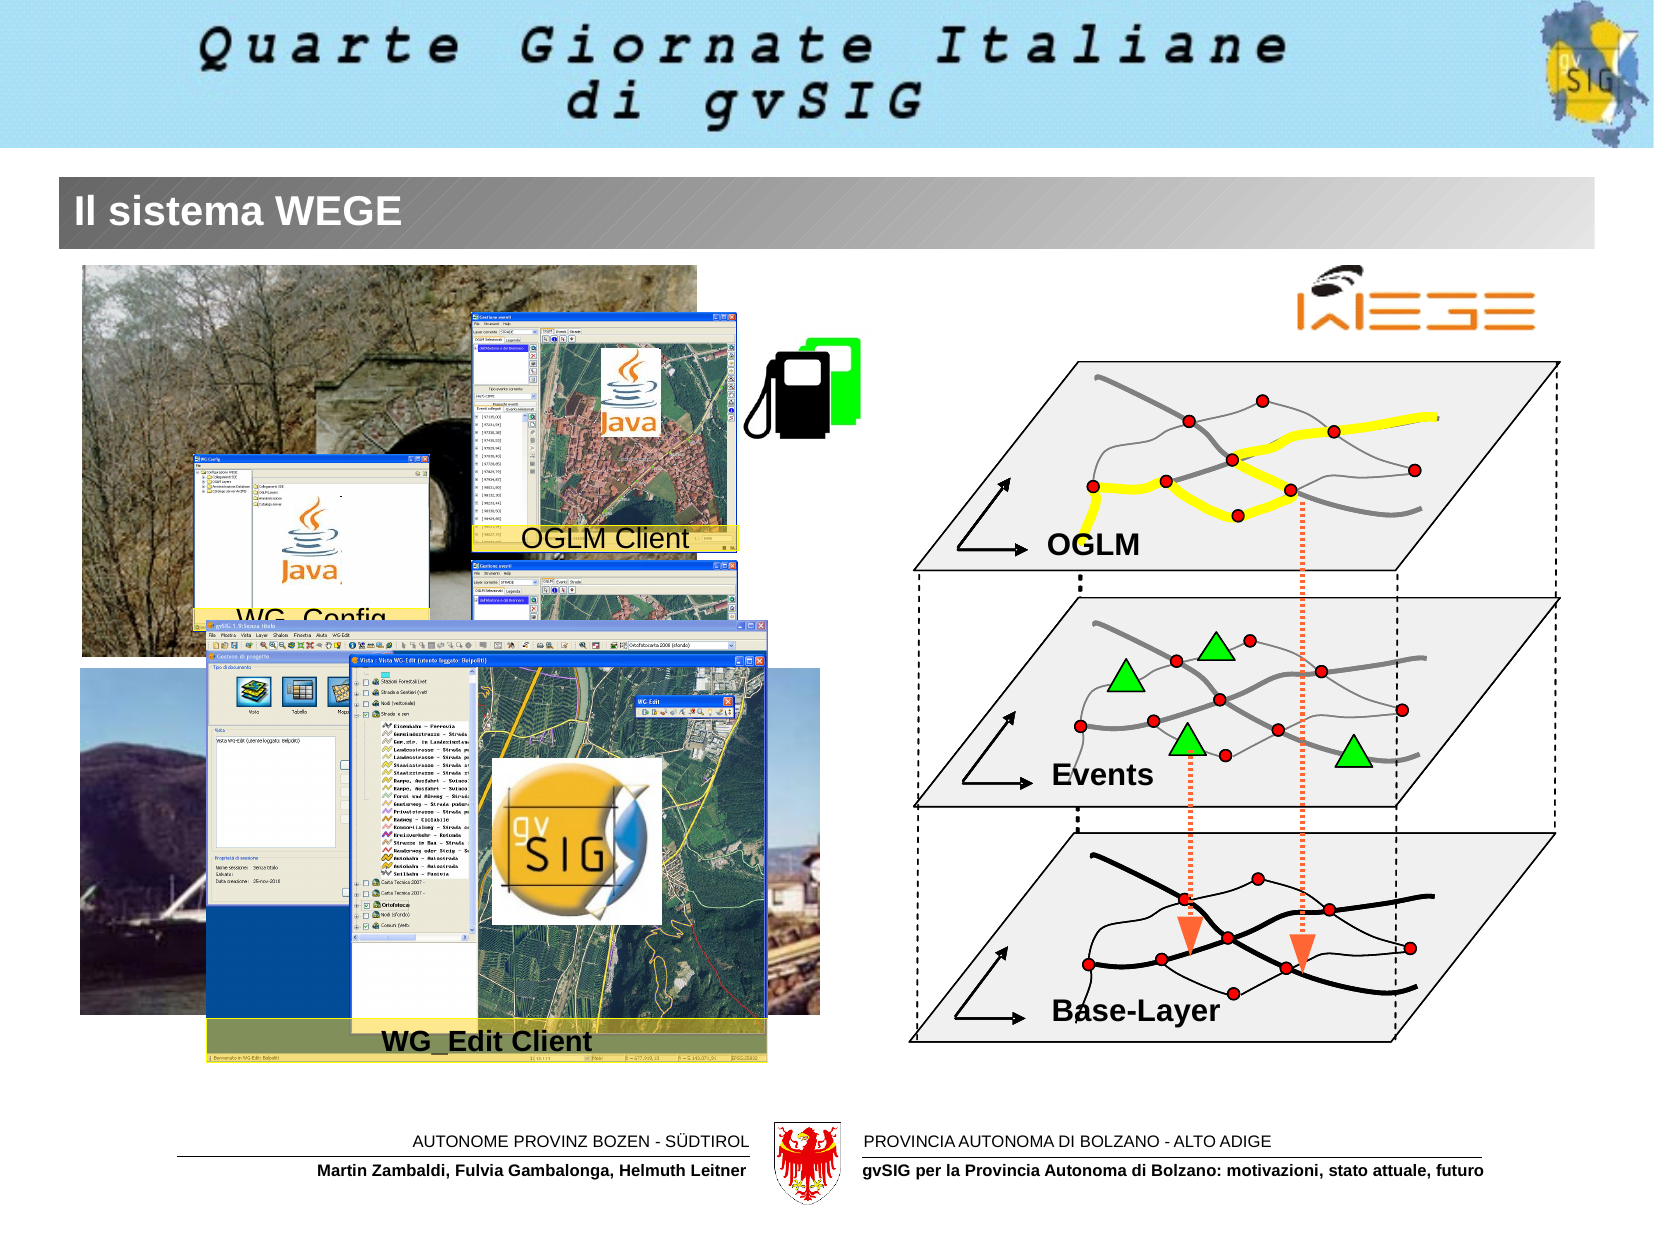

Il sistema WEGE
OGLM Client
WG_Config
OGLM
Events Client
WG_Edit Client
Events
23.000 km di strade:
 13.000 km di strade forestali
 1.400 km di strade statali
 1.300 km di strade provinciali
 1.900 km di strade comunali
 ........
Base-Layer